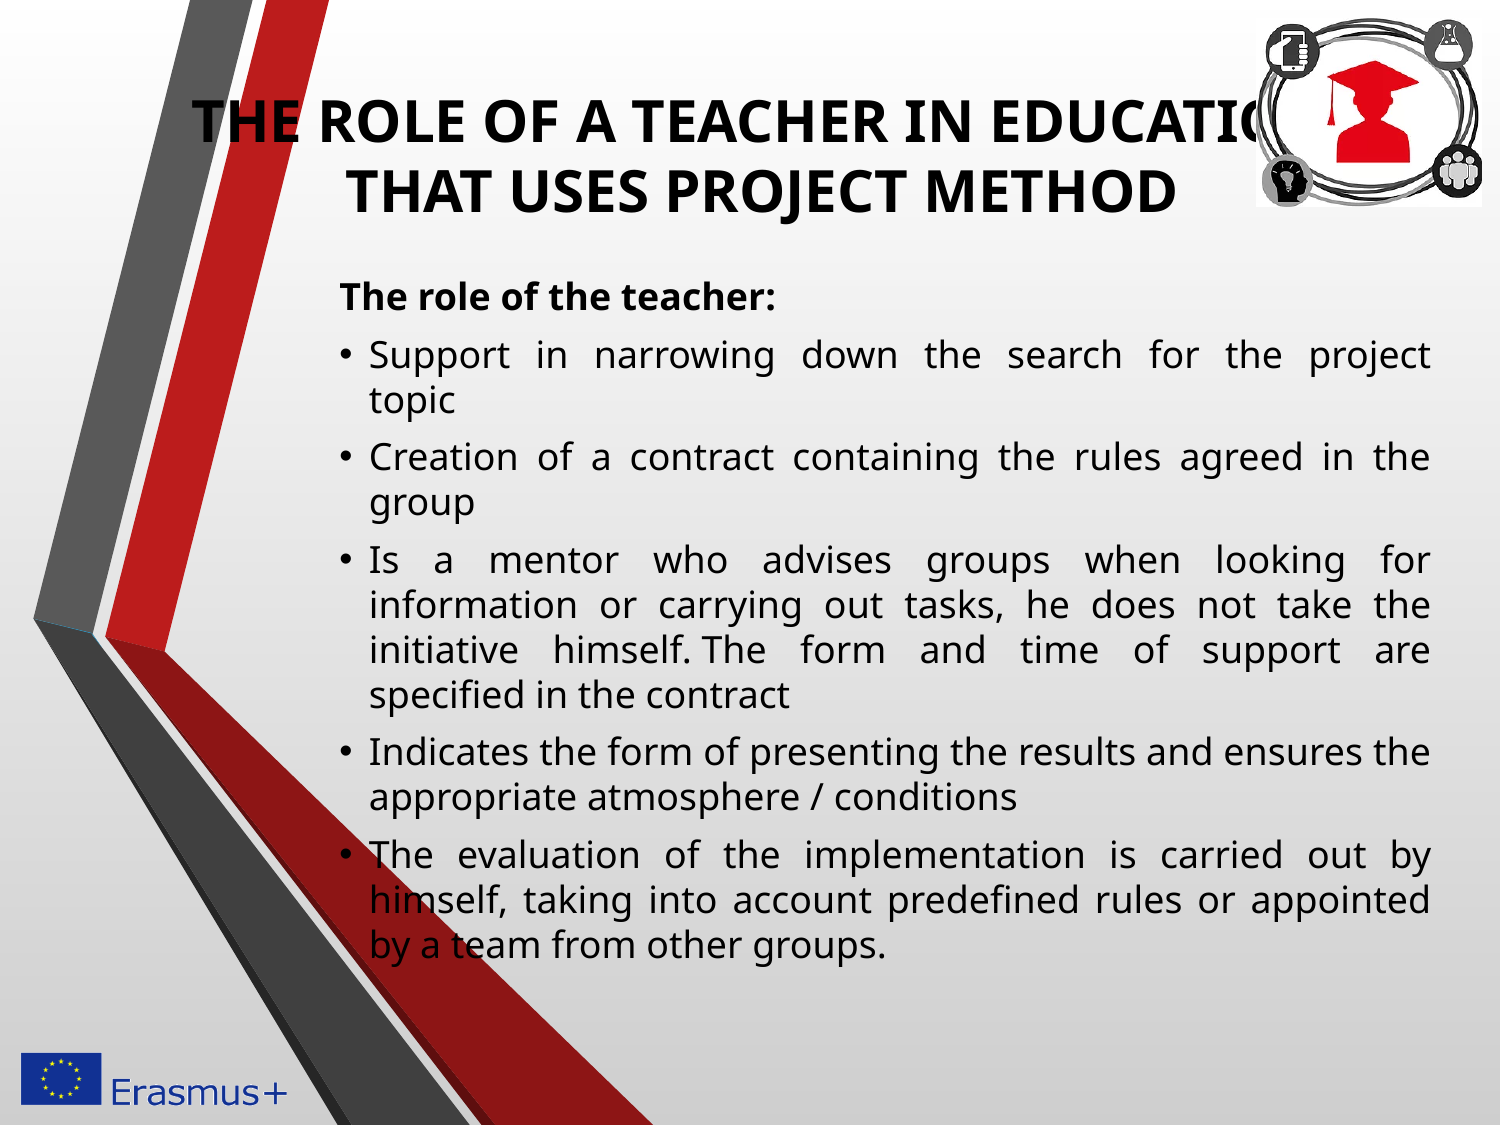

The role of a teacher in education
that uses project method
The role of the teacher:
Support in narrowing down the search for the project topic
Creation of a contract containing the rules agreed in the group
Is a mentor who advises groups when looking for information or carrying out tasks, he does not take the initiative himself. The form and time of support are specified in the contract
Indicates the form of presenting the results and ensures the appropriate atmosphere / conditions
The evaluation of the implementation is carried out by himself, taking into account predefined rules or appointed by a team from other groups.